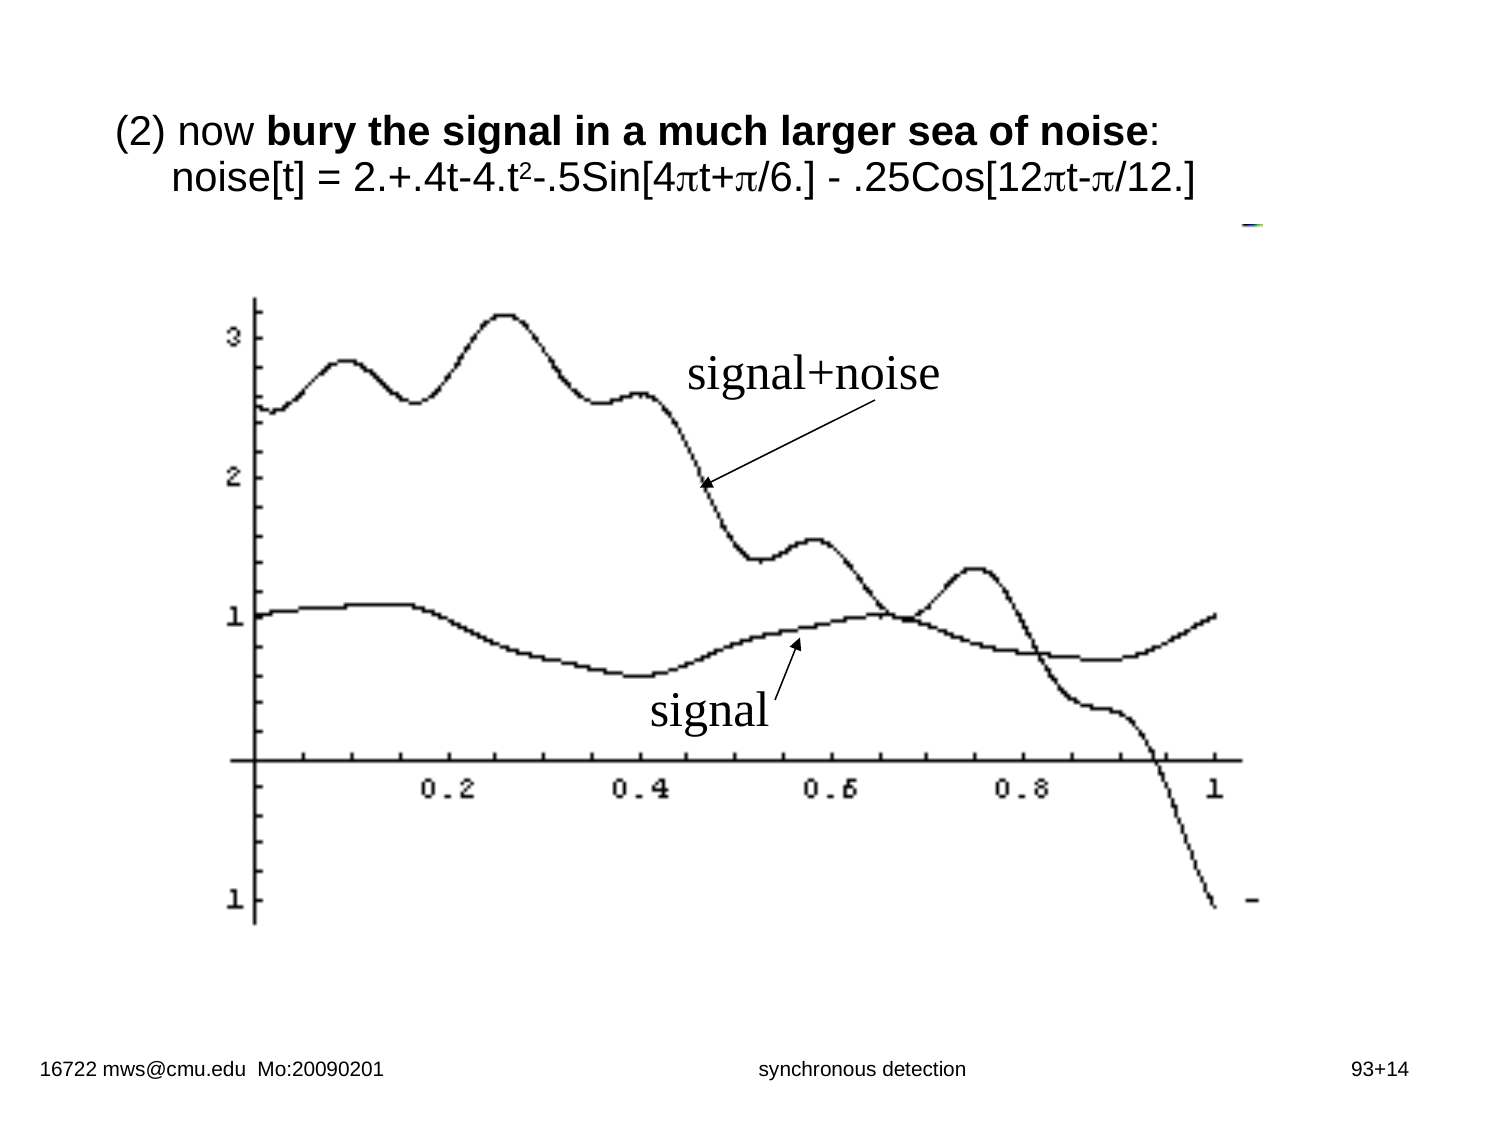

# (2) now bury the signal in a much larger sea of noise: noise[t] = 2.+.4t-4.t2-.5Sin[4t+/6.] - .25Cos[12t-/12.]
signal+noise
signal
16722 mws@cmu.edu Mo:20090201
synchronous detection
14